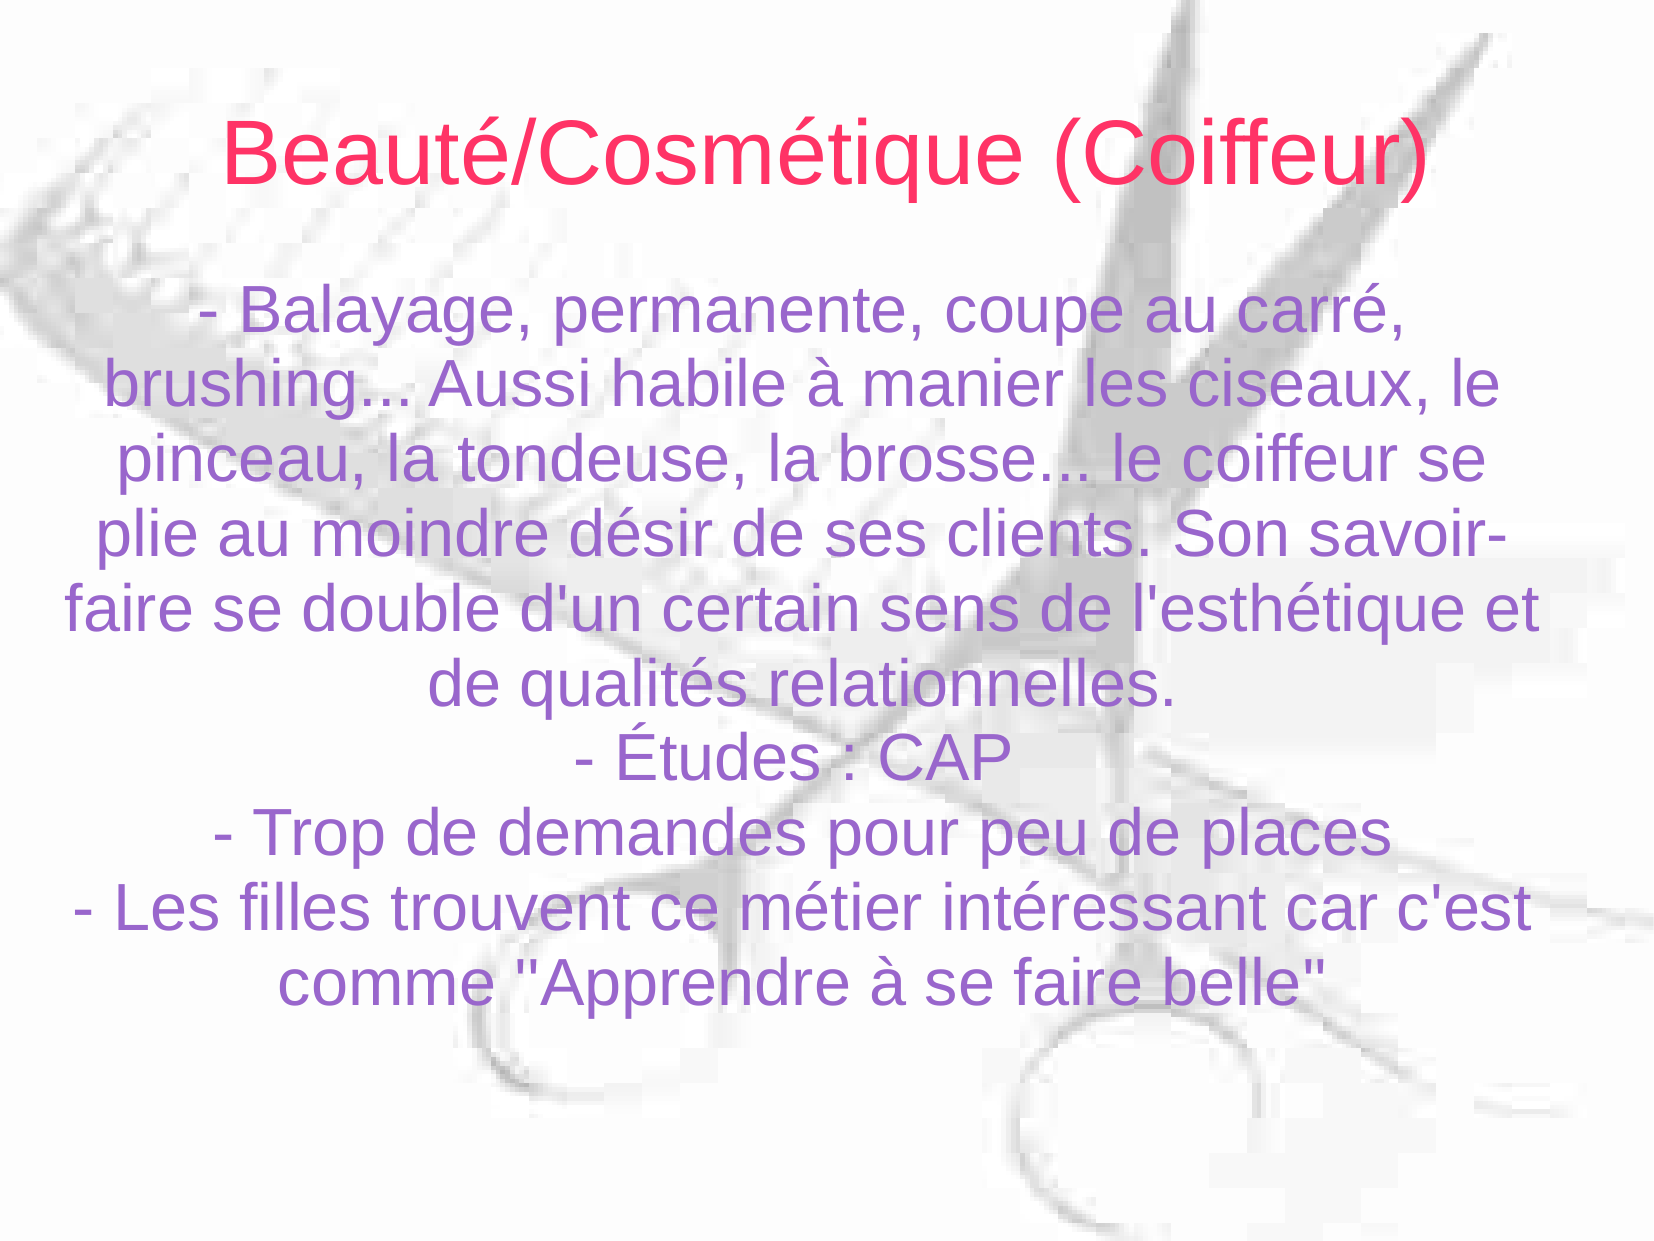

# Beauté/Cosmétique (Coiffeur)
- Balayage, permanente, coupe au carré, brushing... Aussi habile à manier les ciseaux, le pinceau, la tondeuse, la brosse... le coiffeur se plie au moindre désir de ses clients. Son savoir-faire se double d'un certain sens de l'esthétique et de qualités relationnelles.
- Études : CAP
- Trop de demandes pour peu de places
- Les filles trouvent ce métier intéressant car c'est comme ''Apprendre à se faire belle''